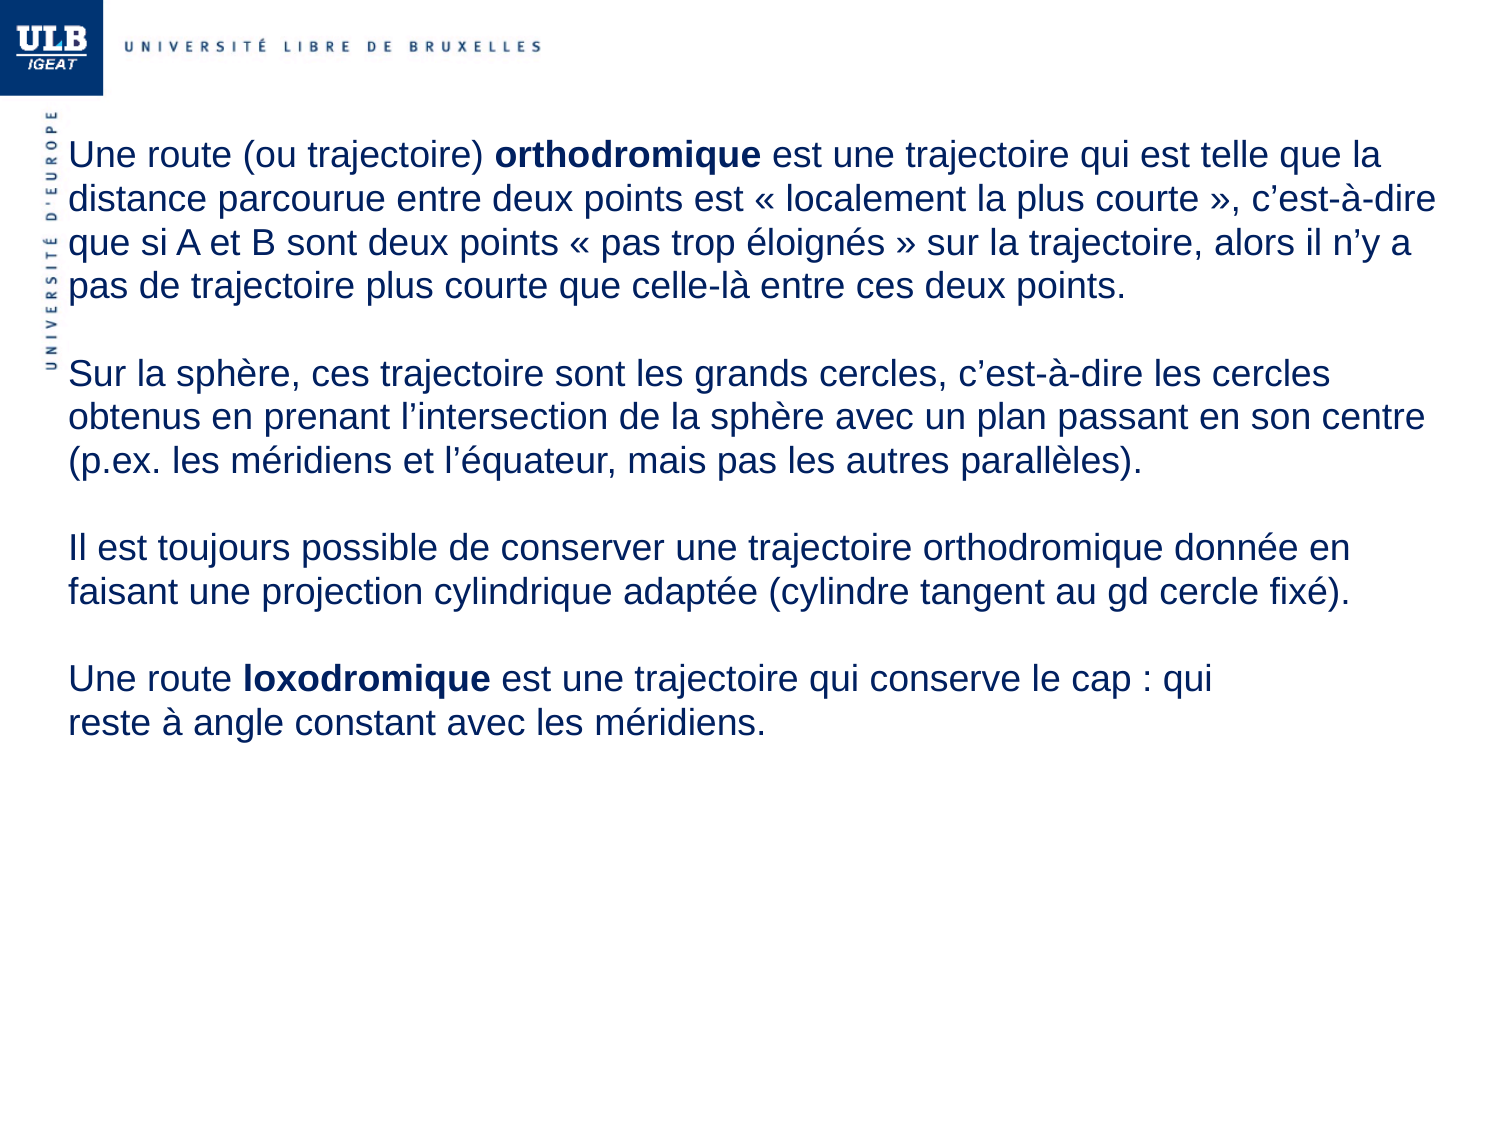

Une route (ou trajectoire) orthodromique est une trajectoire qui est telle que la distance parcourue entre deux points est « localement la plus courte », c’est-à-dire que si A et B sont deux points « pas trop éloignés » sur la trajectoire, alors il n’y a pas de trajectoire plus courte que celle-là entre ces deux points.
Sur la sphère, ces trajectoire sont les grands cercles, c’est-à-dire les cercles obtenus en prenant l’intersection de la sphère avec un plan passant en son centre (p.ex. les méridiens et l’équateur, mais pas les autres parallèles).
Il est toujours possible de conserver une trajectoire orthodromique donnée en faisant une projection cylindrique adaptée (cylindre tangent au gd cercle fixé).
Une route loxodromique est une trajectoire qui conserve le cap : qui
reste à angle constant avec les méridiens.